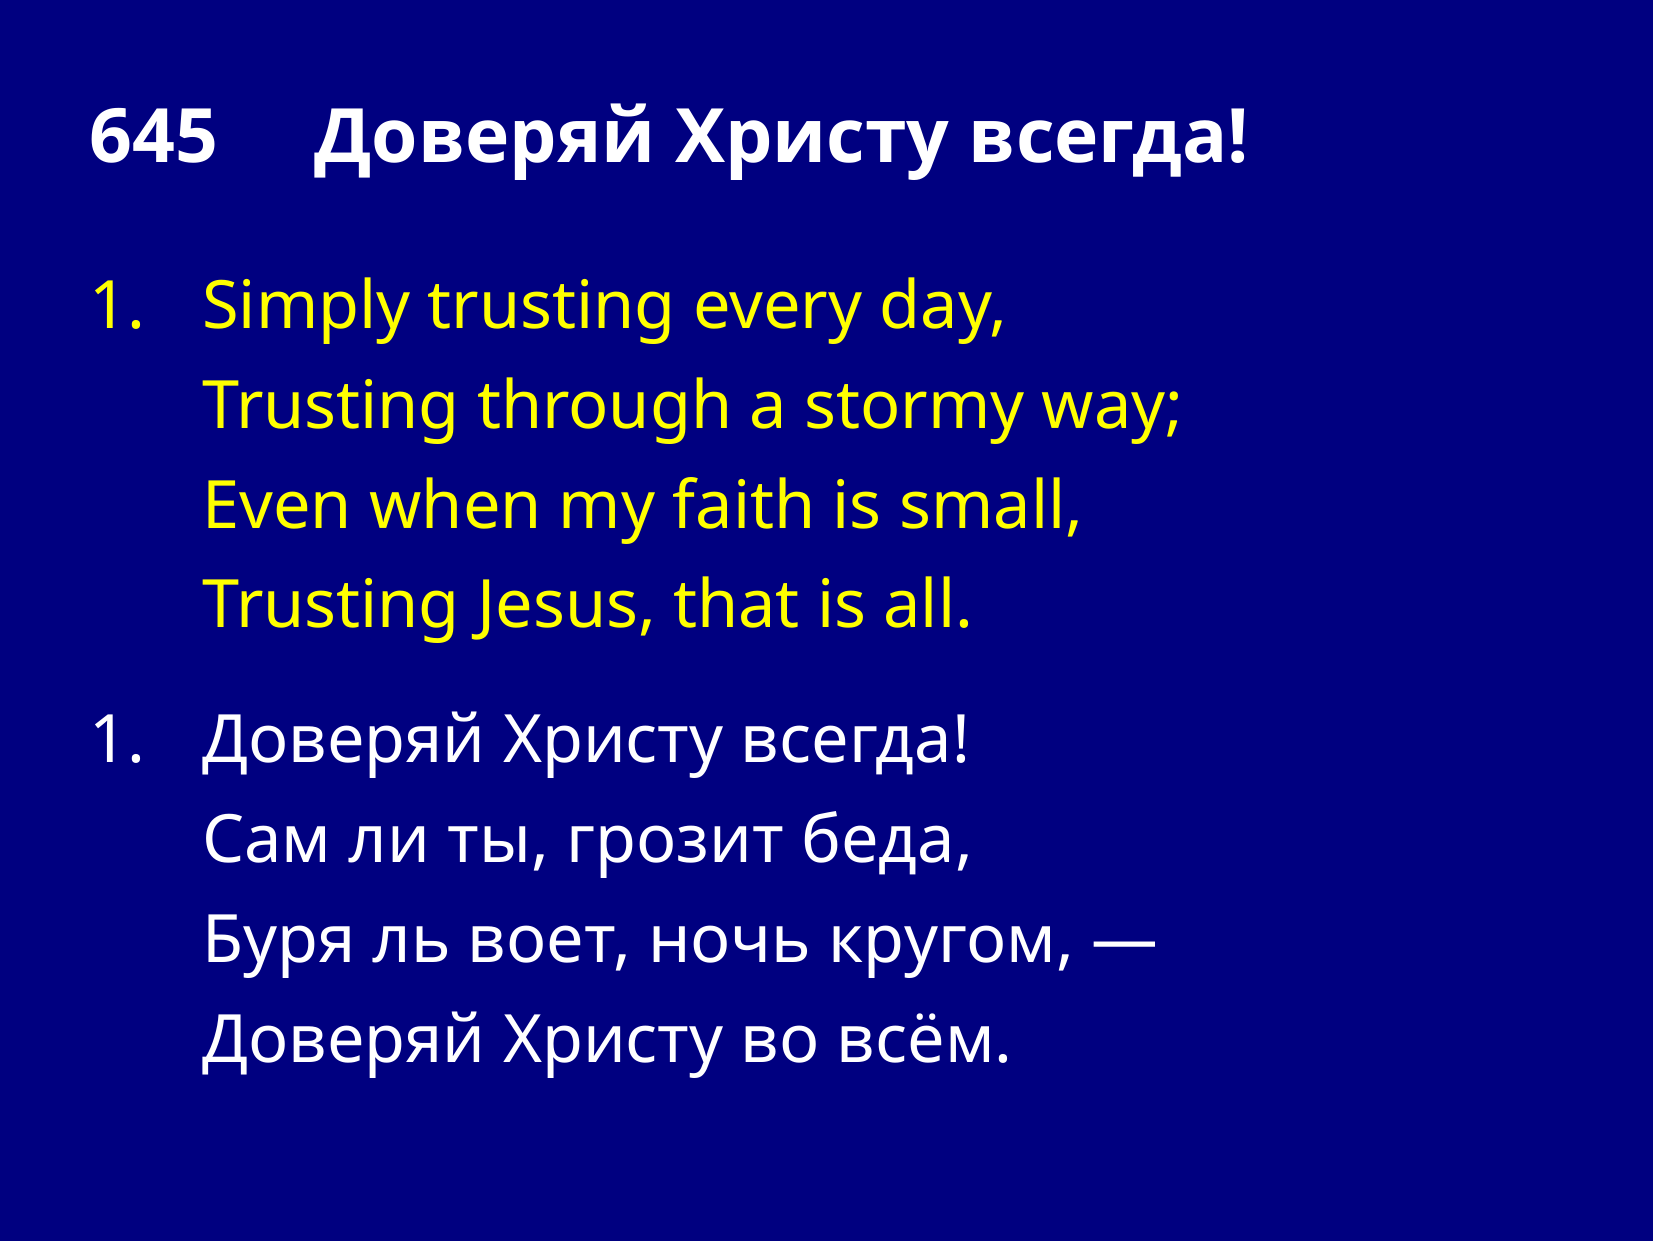

645	Доверяй Христу всегда!
1.	Simply trusting every day,
	Trusting through a stormy way;
	Even when my faith is small,
	Trusting Jesus, that is all.
1.	Доверяй Христу всегда!
	Сам ли ты, грозит беда,
	Буря ль воет, ночь кругом, —
	Доверяй Христу во всём.